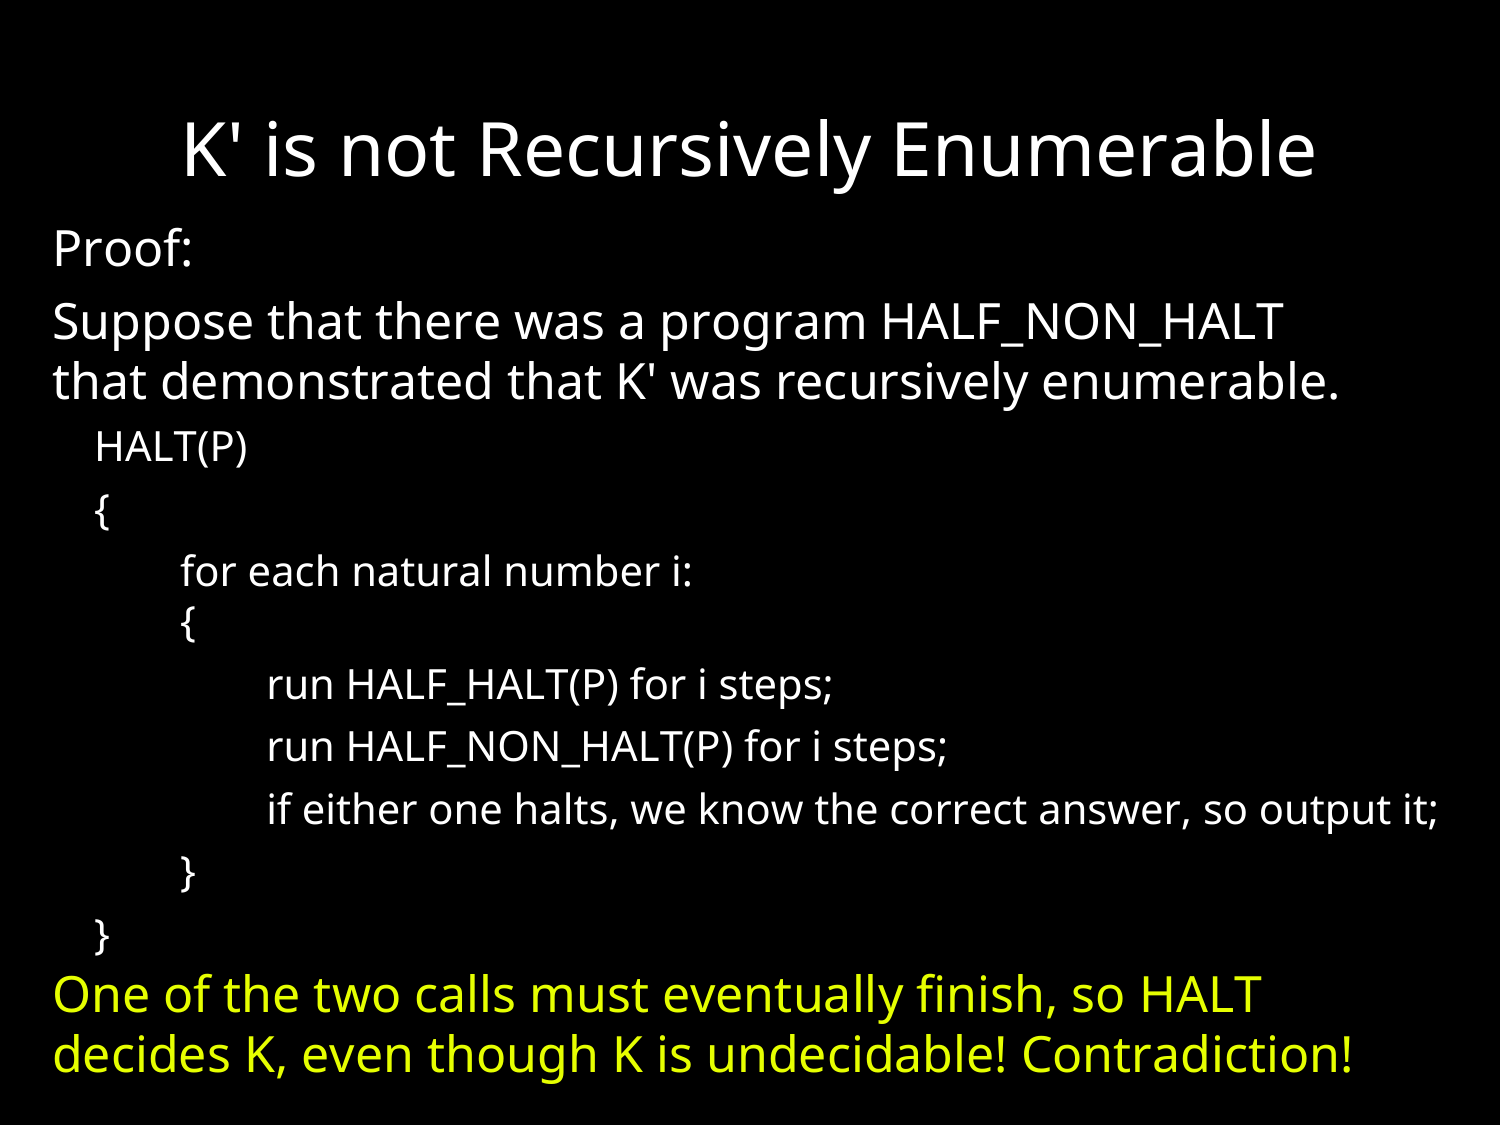

K' is not Recursively Enumerable
Proof:
Suppose that there was a program HALF_NON_HALT that demonstrated that K' was recursively enumerable.
HALT(P)
{
 for each natural number i:
 {
 run HALF_HALT(P) for i steps;
 run HALF_NON_HALT(P) for i steps;
 if either one halts, we know the correct answer, so output it;
 }
}
One of the two calls must eventually finish, so HALT decides K, even though K is undecidable! Contradiction!